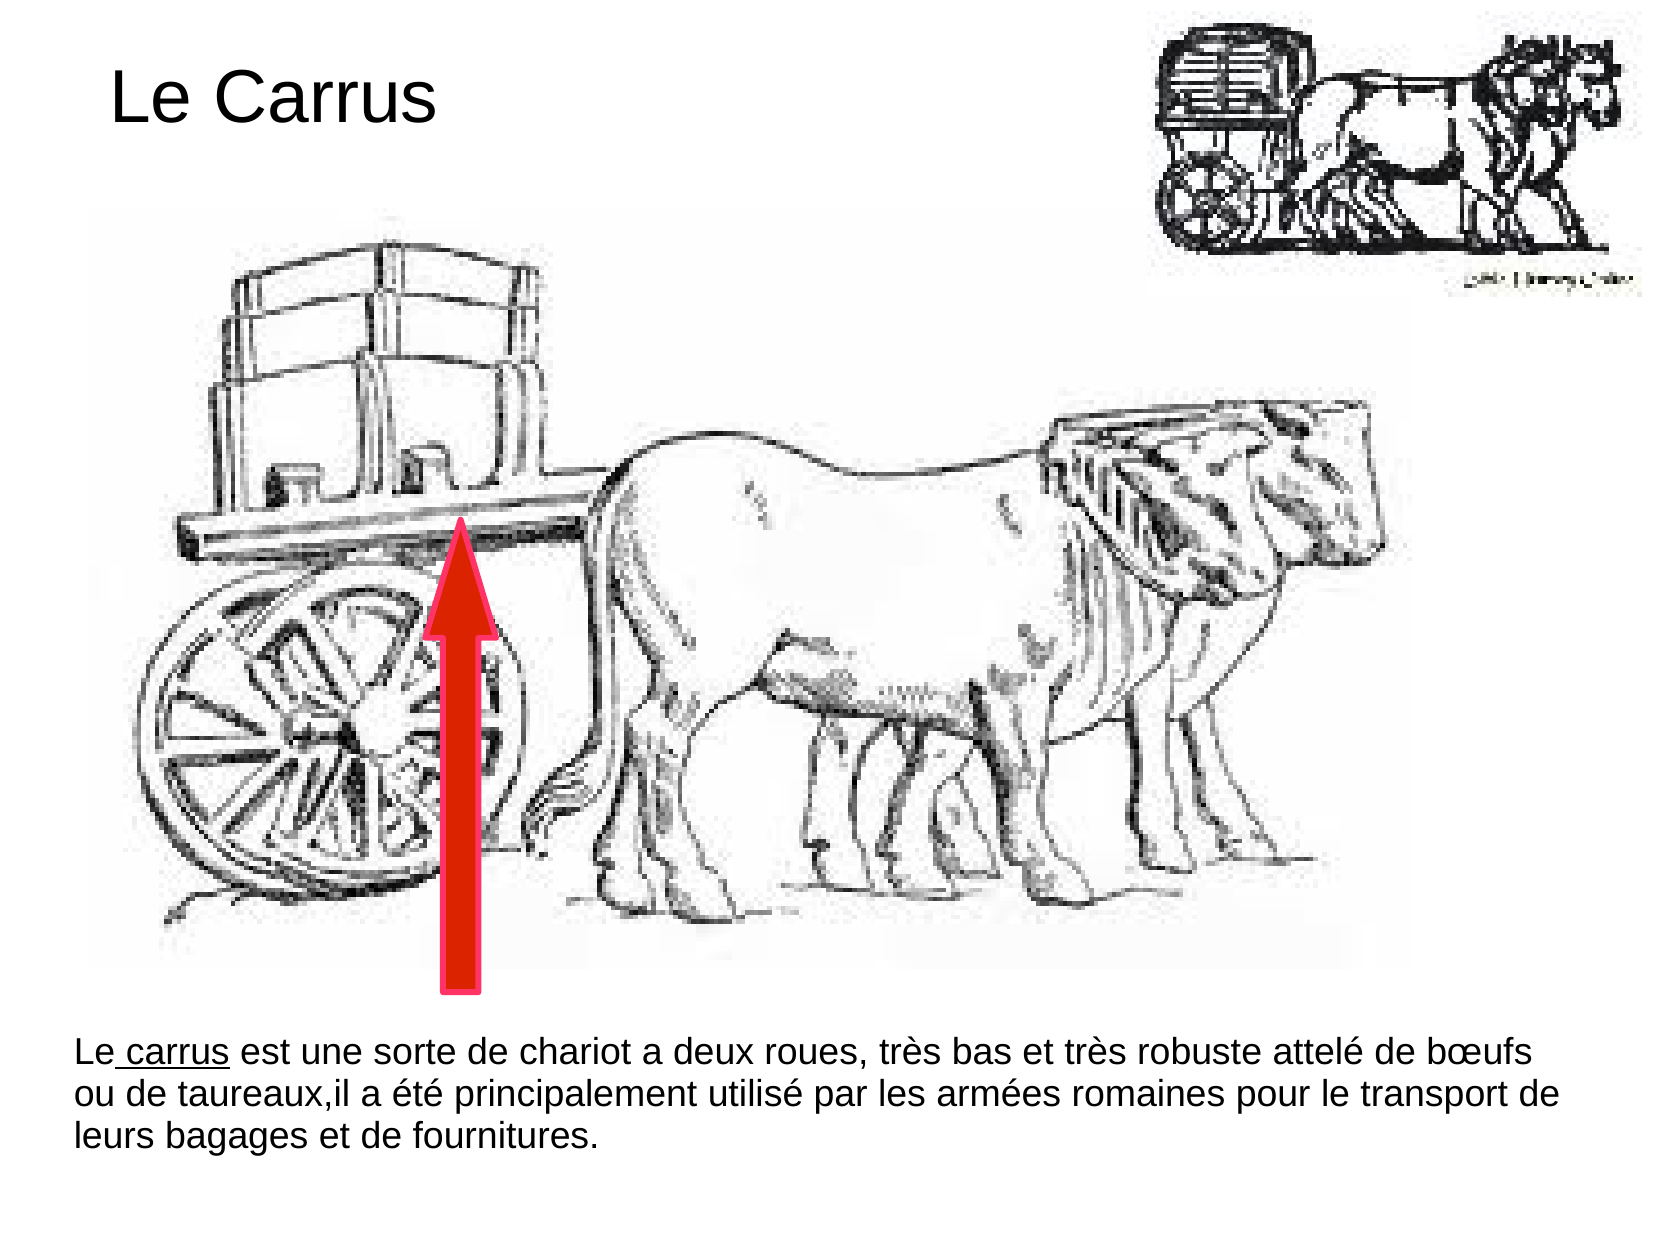

Le Carrus
Le carrus est une sorte de chariot a deux roues, très bas et très robuste attelé de bœufs ou de taureaux,il a été principalement utilisé par les armées romaines pour le transport de leurs bagages et de fournitures.